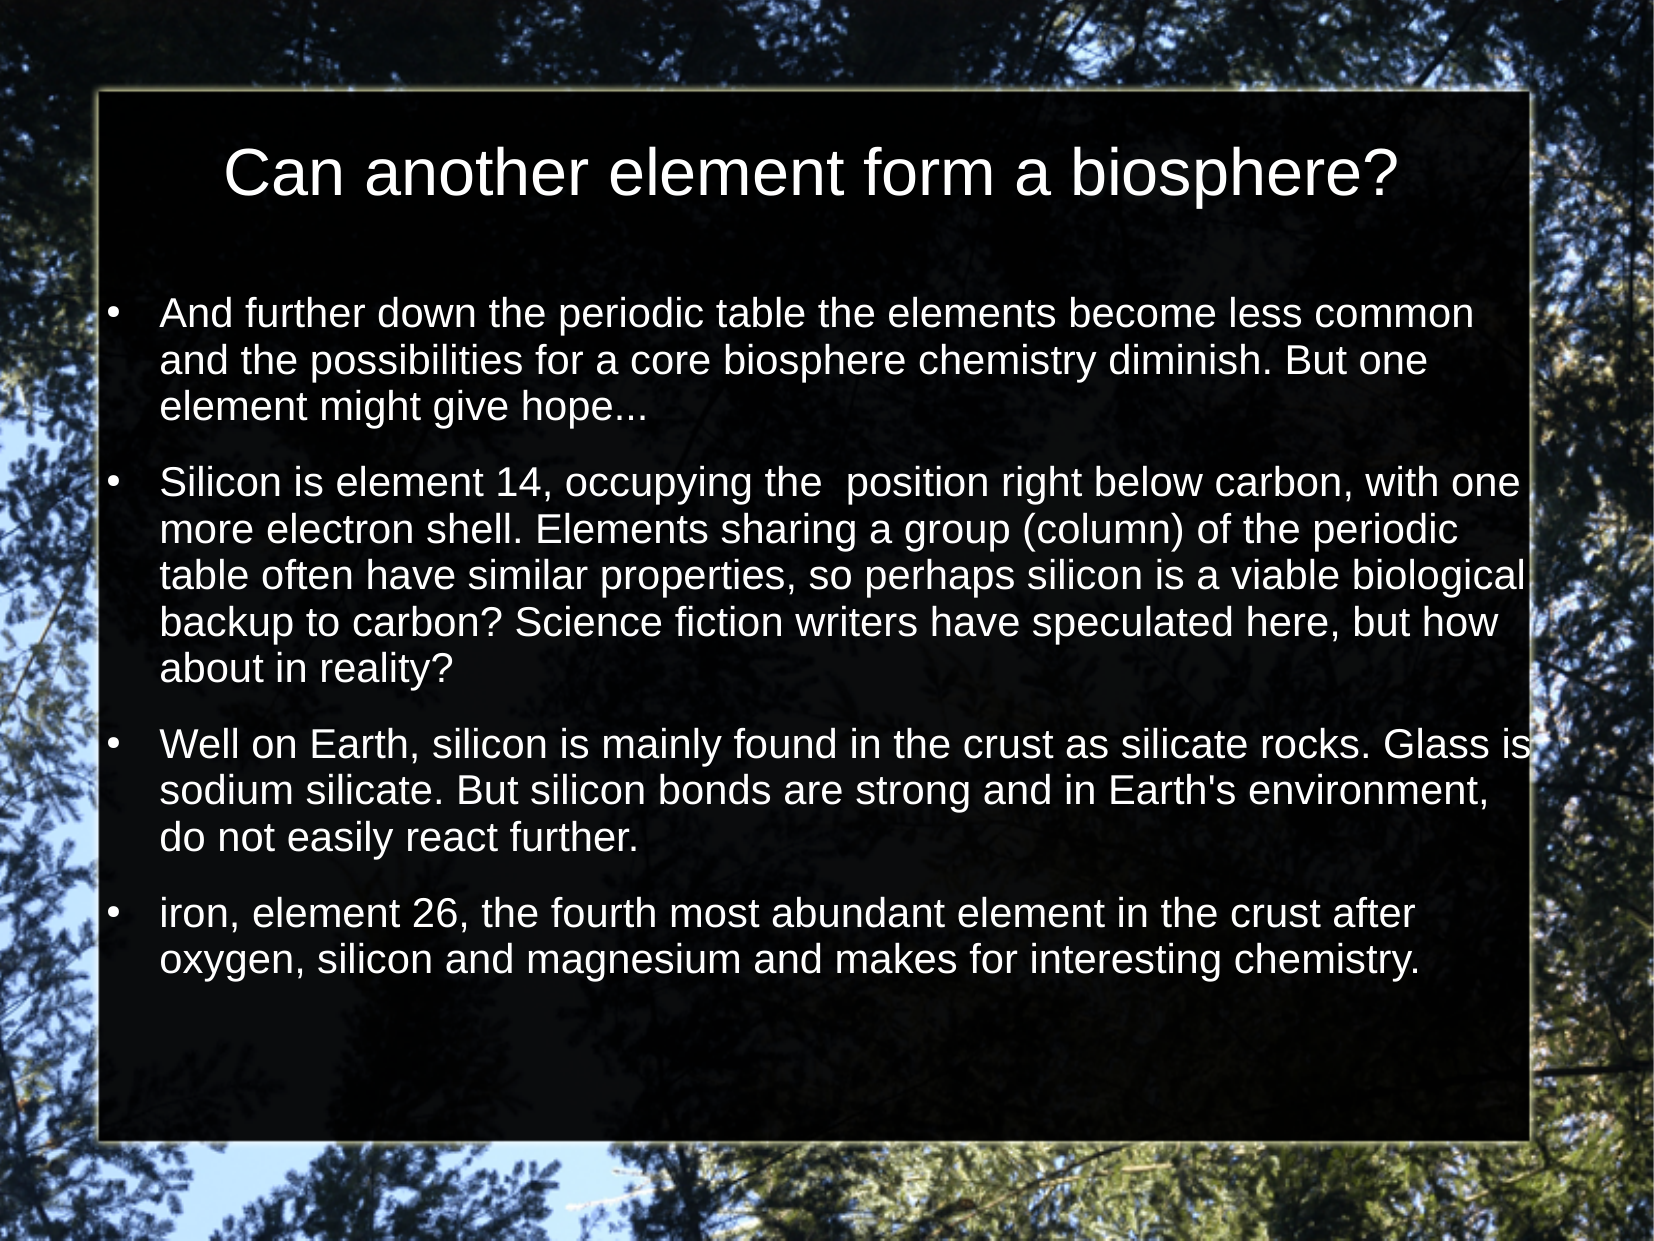

# Can another element form a biosphere?
And further down the periodic table the elements become less common and the possibilities for a core biosphere chemistry diminish. But one element might give hope...
Silicon is element 14, occupying the position right below carbon, with one more electron shell. Elements sharing a group (column) of the periodic table often have similar properties, so perhaps silicon is a viable biological backup to carbon? Science fiction writers have speculated here, but how about in reality?
Well on Earth, silicon is mainly found in the crust as silicate rocks. Glass is sodium silicate. But silicon bonds are strong and in Earth's environment, do not easily react further.
iron, element 26, the fourth most abundant element in the crust after oxygen, silicon and magnesium and makes for interesting chemistry.